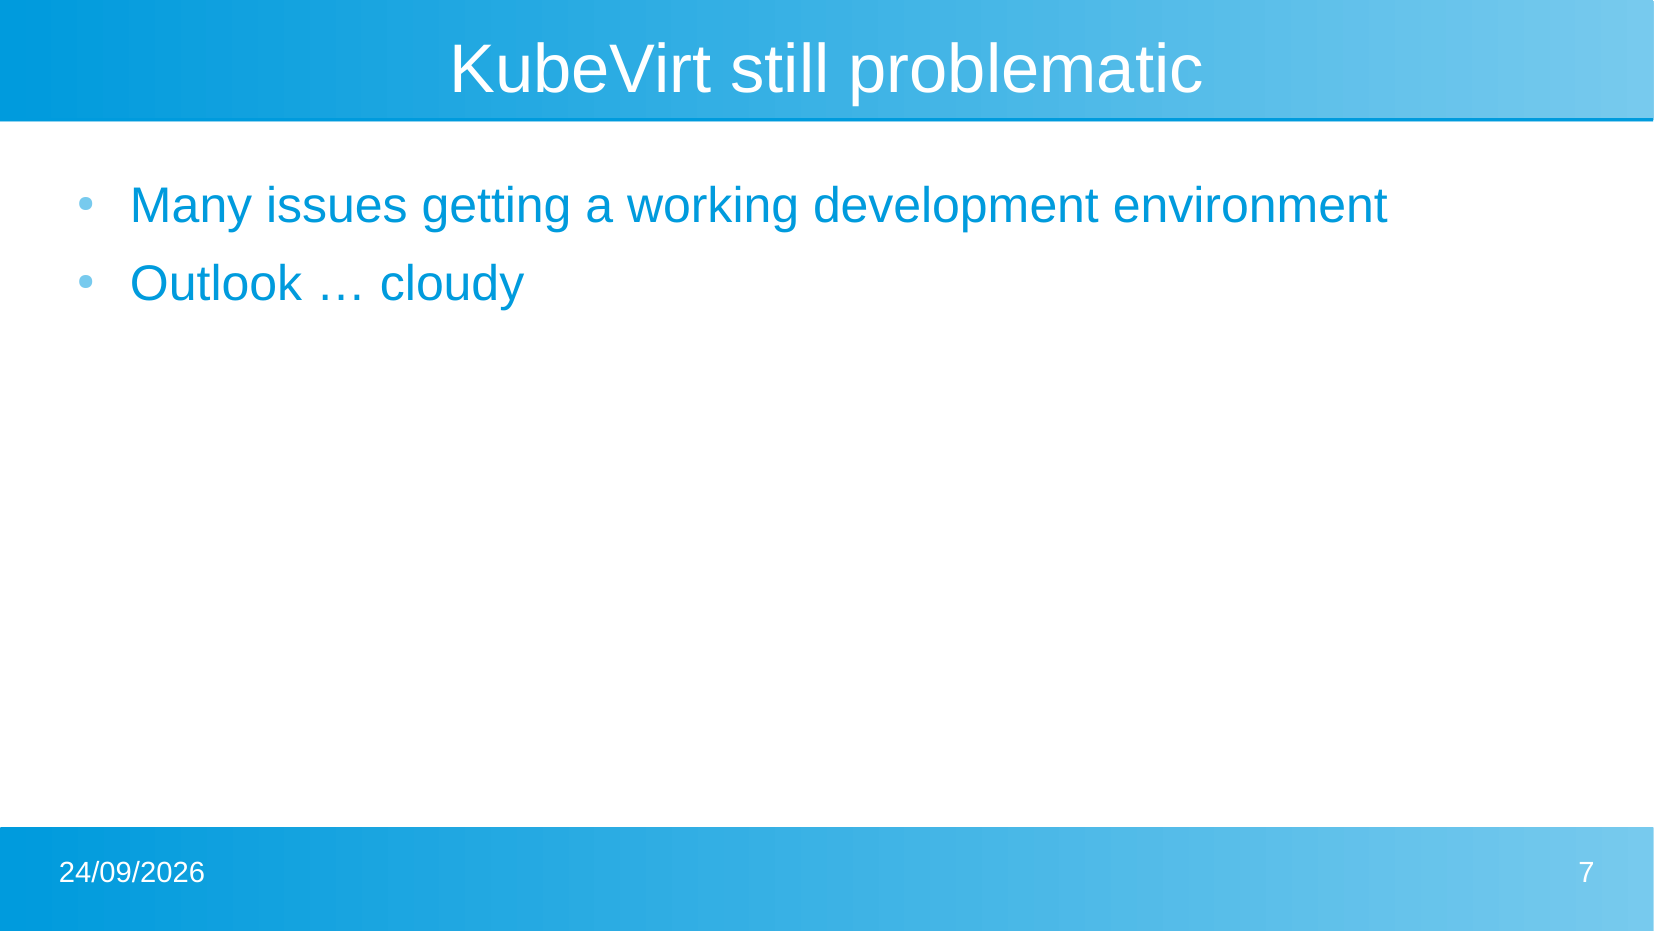

# KubeVirt still problematic
Many issues getting a working development environment
Outlook … cloudy
7